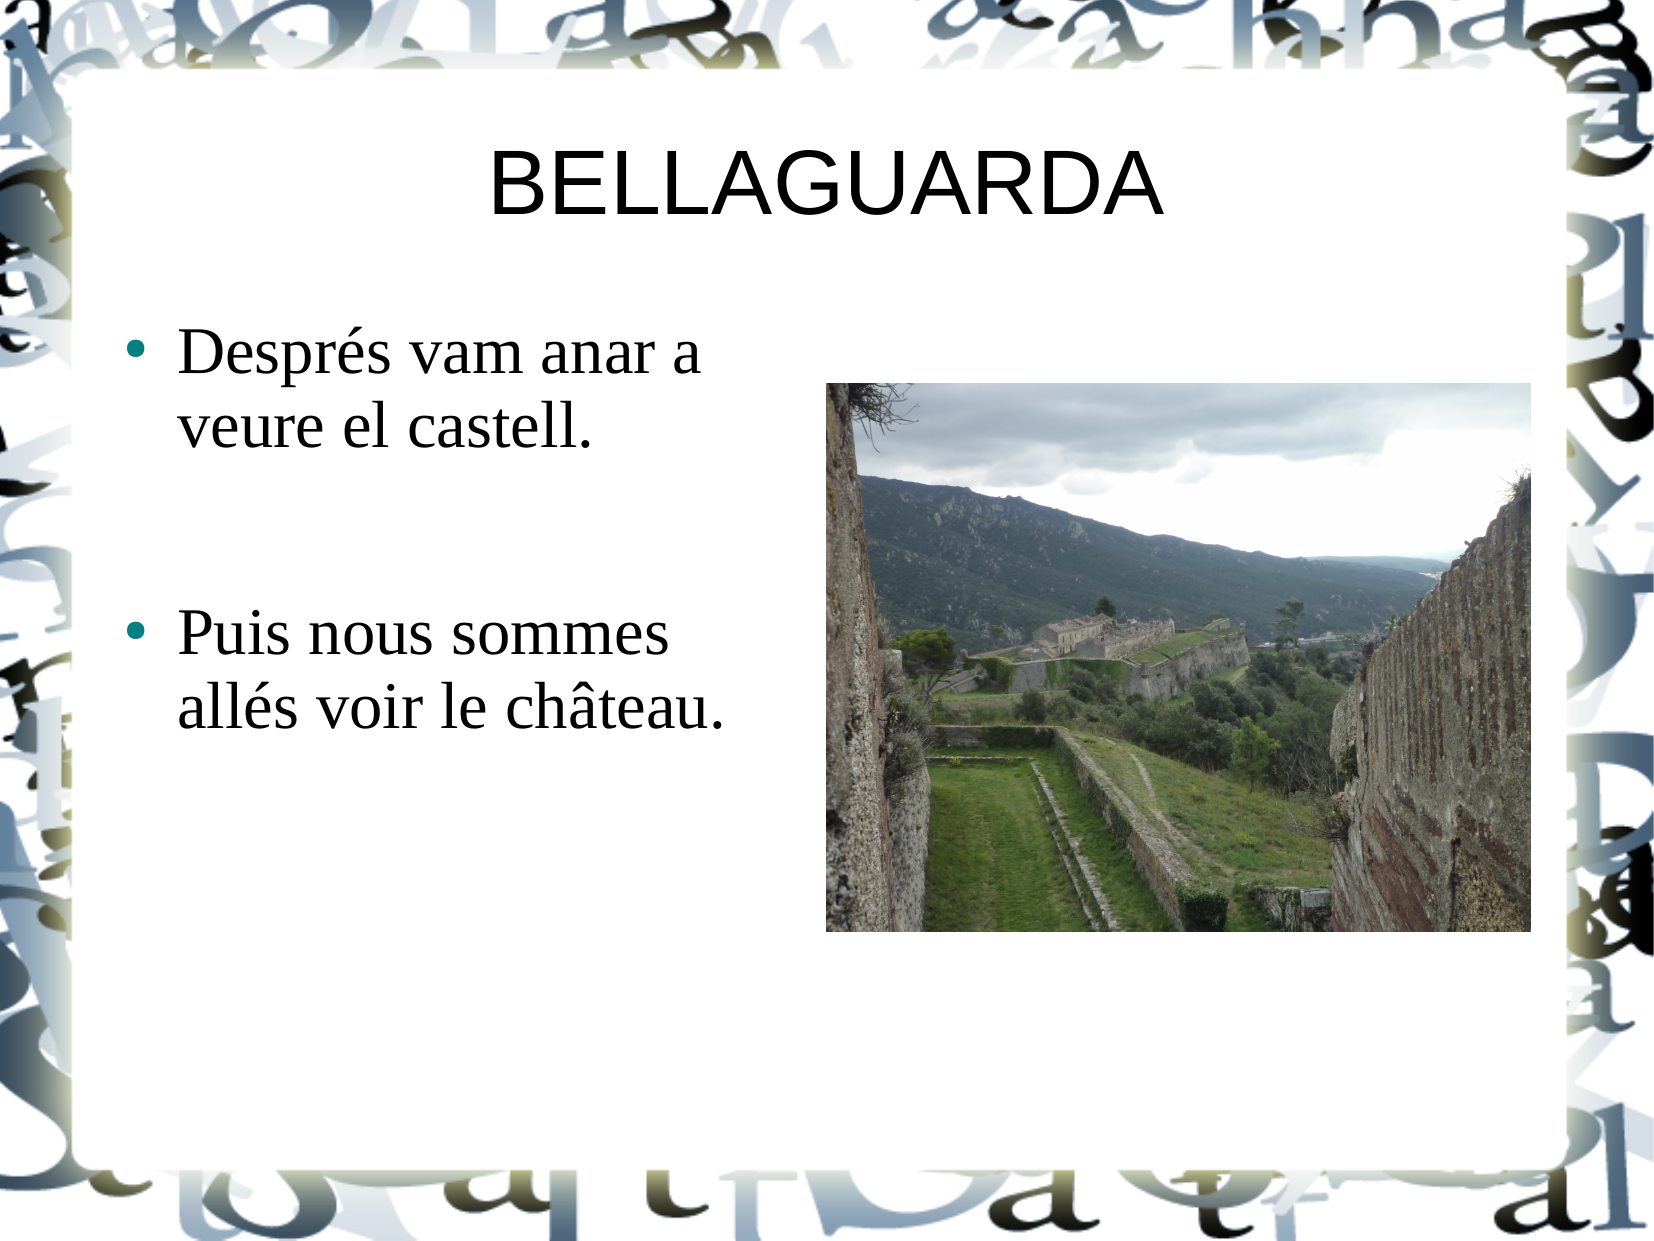

# BELLAGUARDA
Després vam anar a veure el castell.
Puis nous sommes allés voir le château.